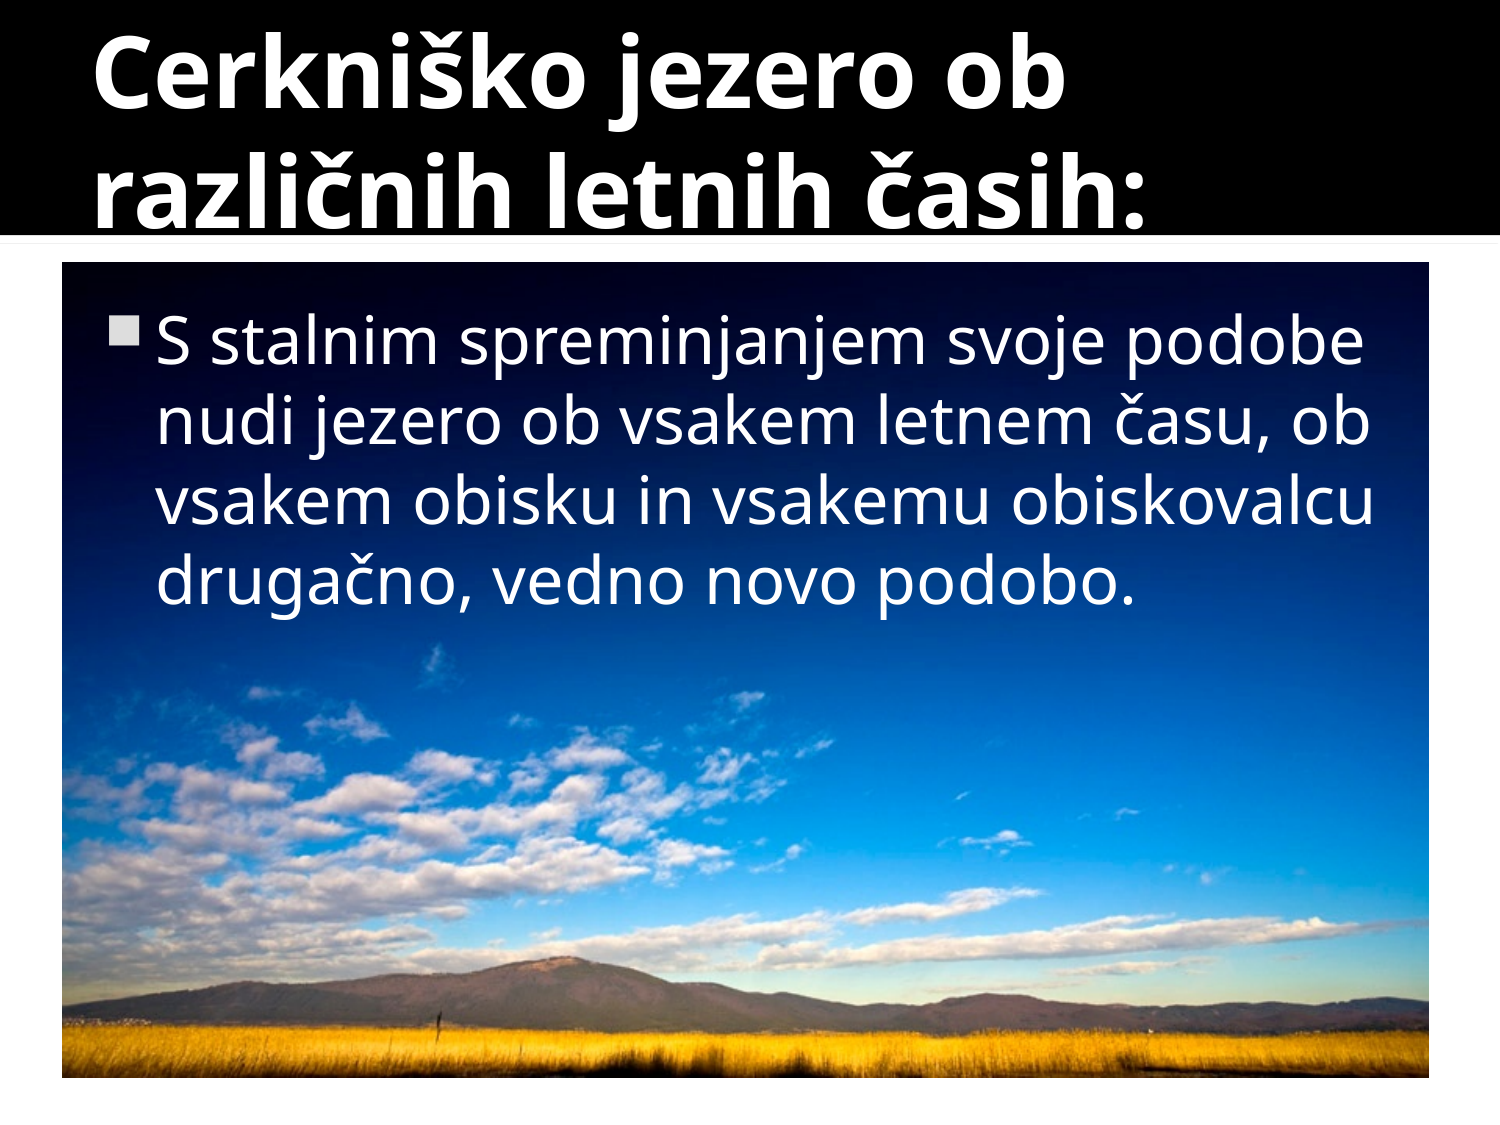

# Cerkniško jezero ob različnih letnih časih:
S stalnim spreminjanjem svoje podobe nudi jezero ob vsakem letnem času, ob vsakem obisku in vsakemu obiskovalcu drugačno, vedno novo podobo.